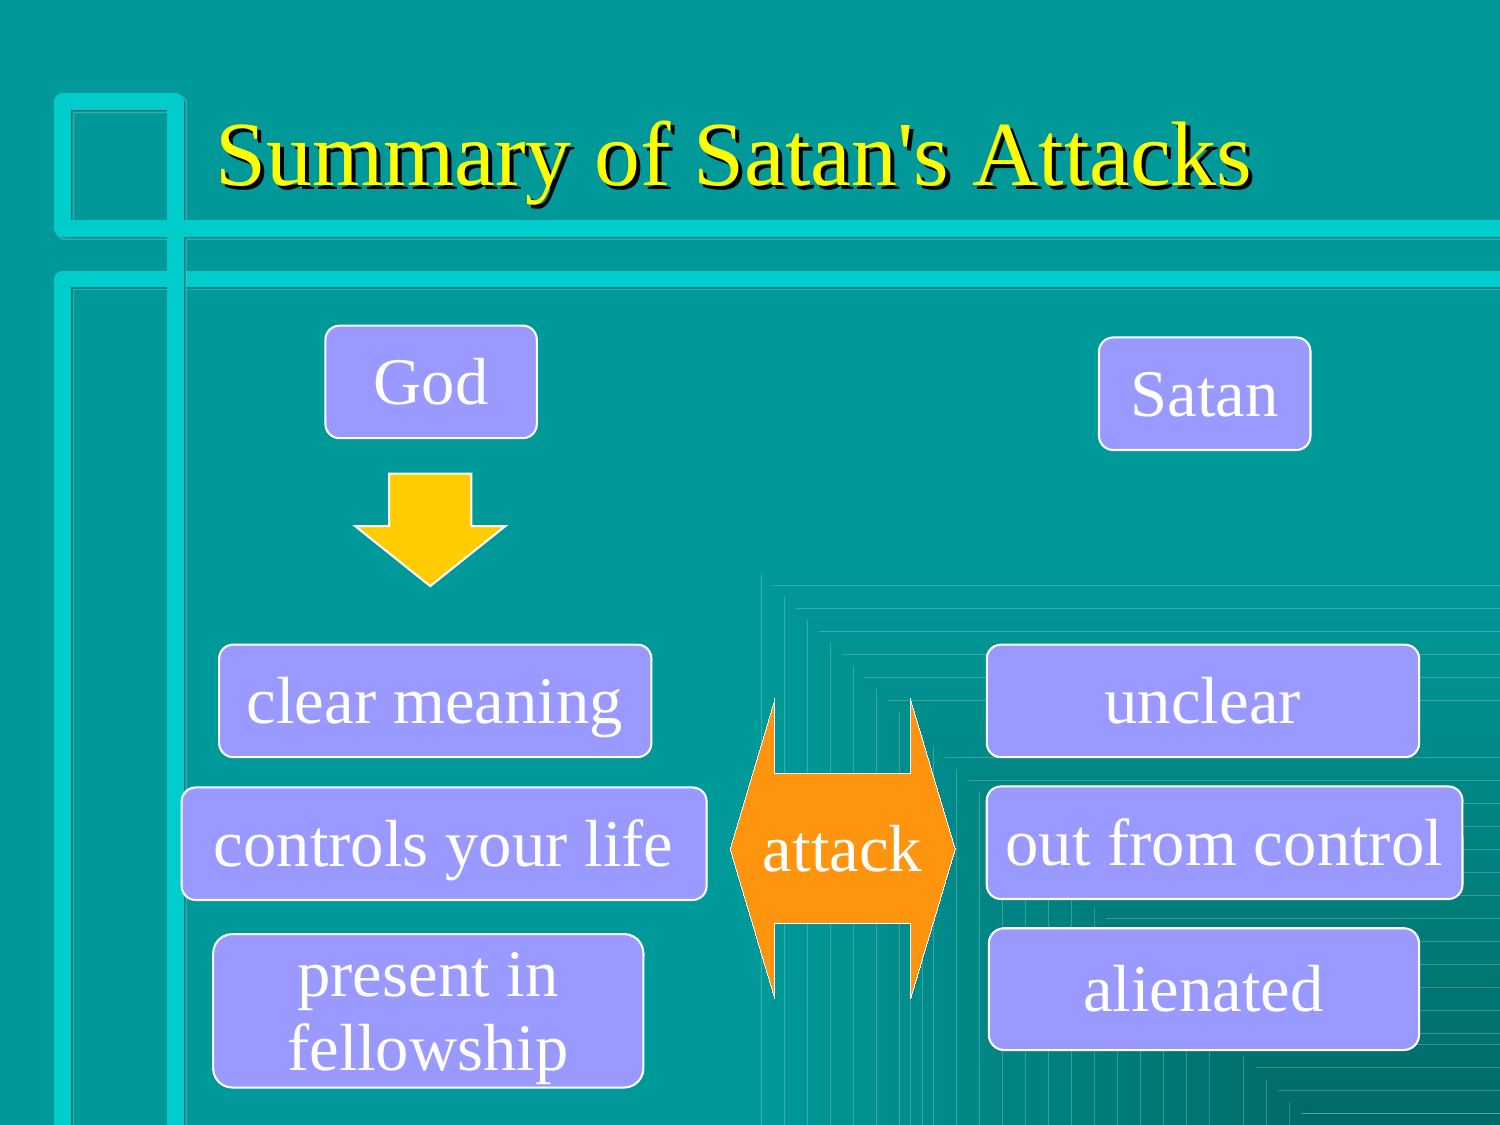

# Summary of Satan's Attacks
God
Satan
clear meaning
unclear
attack
out from control
controls your life
alienated
present in
fellowship